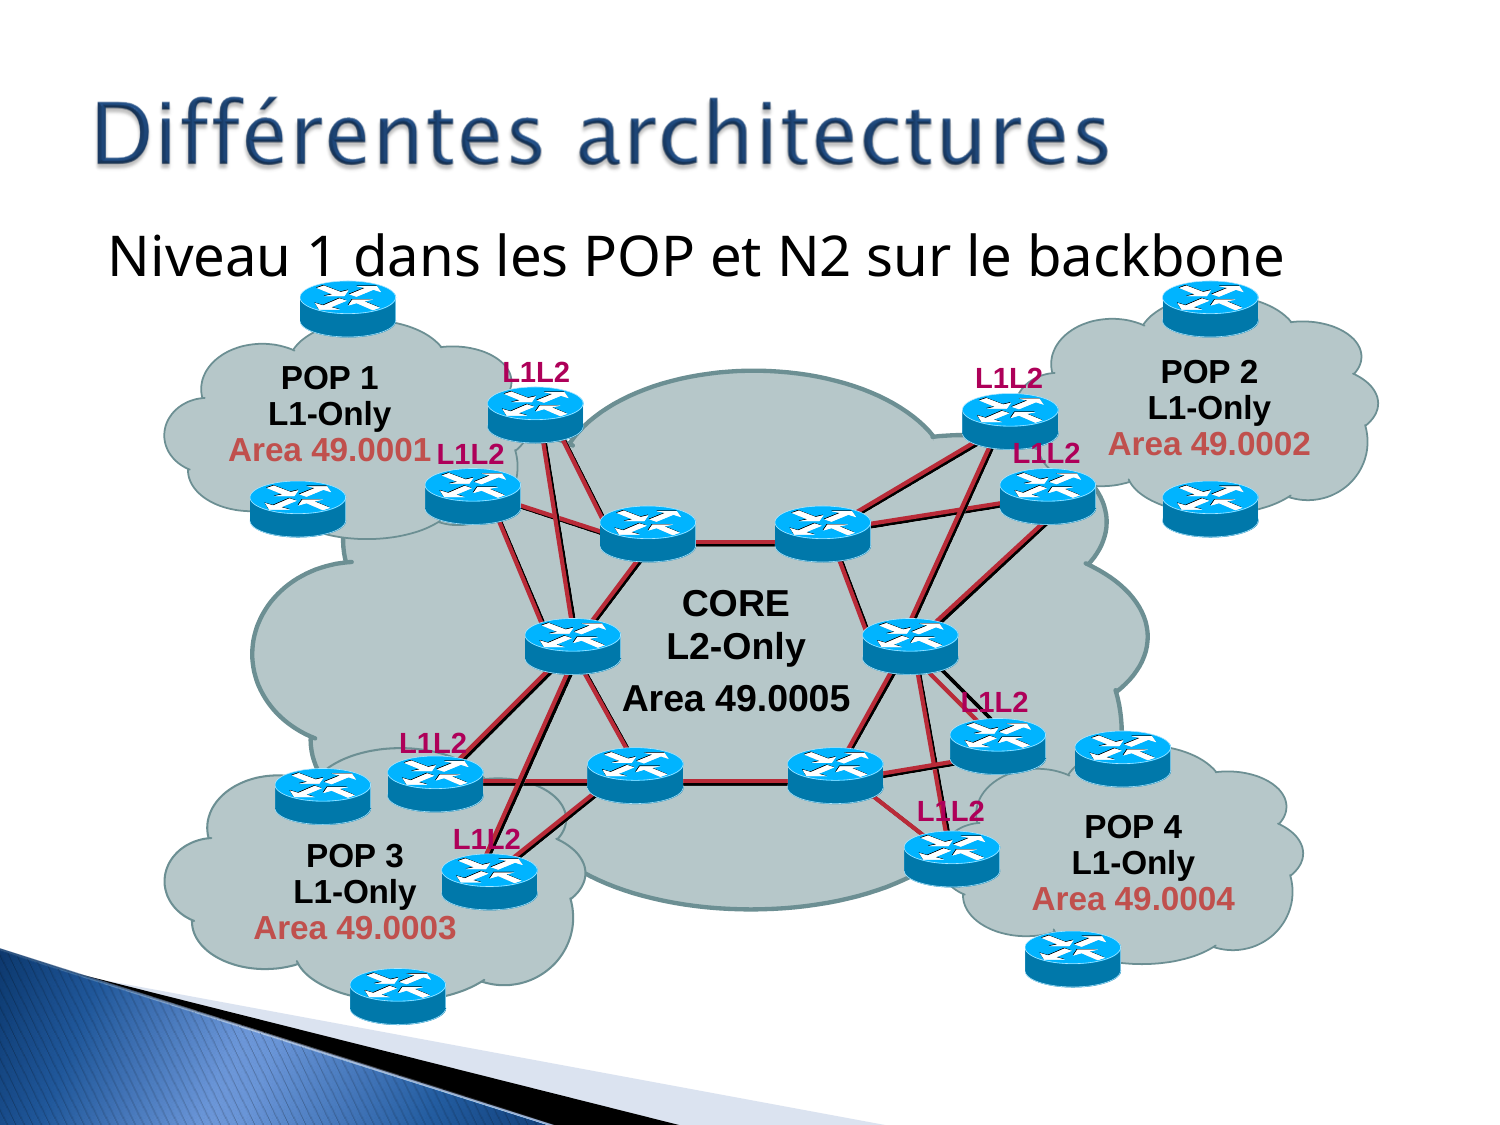

# Niveau 1 dans les POP et N2 sur le backbone
L1L2
POP 2
L1-Only
Area 49.0002
L1L2
POP 1
L1-Only
Area 49.0001
L1L2
L1L2
CORE
L2-Only
Area 49.0005
L1L2
L1L2
L1L2
POP 4
L1-Only
Area 49.0004
L1L2
POP 3
L1-Only
Area 49.0003